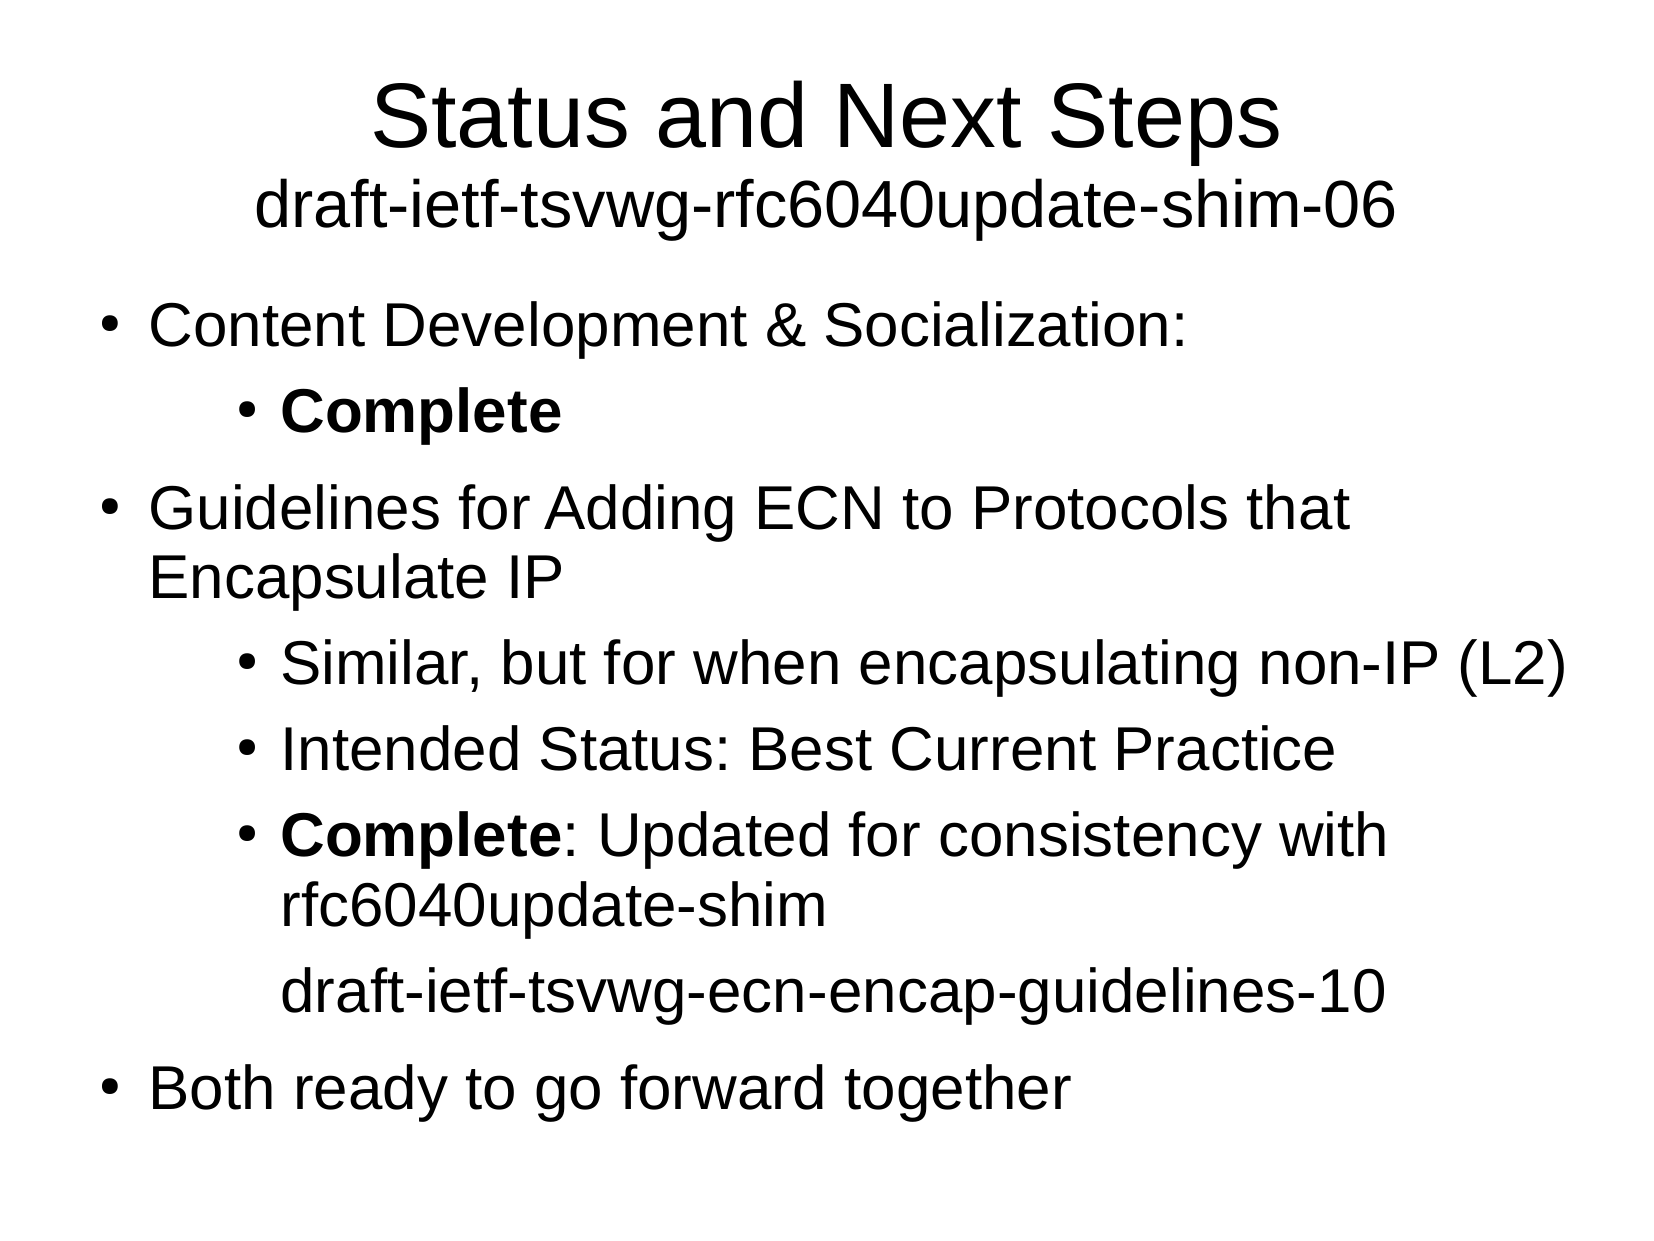

# Status and Next Steps draft-ietf-tsvwg-rfc6040update-shim-06
Content Development & Socialization:
Complete
Guidelines for Adding ECN to Protocols that Encapsulate IP
Similar, but for when encapsulating non-IP (L2)
Intended Status: Best Current Practice
Complete: Updated for consistency with rfc6040update-shim
draft-ietf-tsvwg-ecn-encap-guidelines-10
Both ready to go forward together